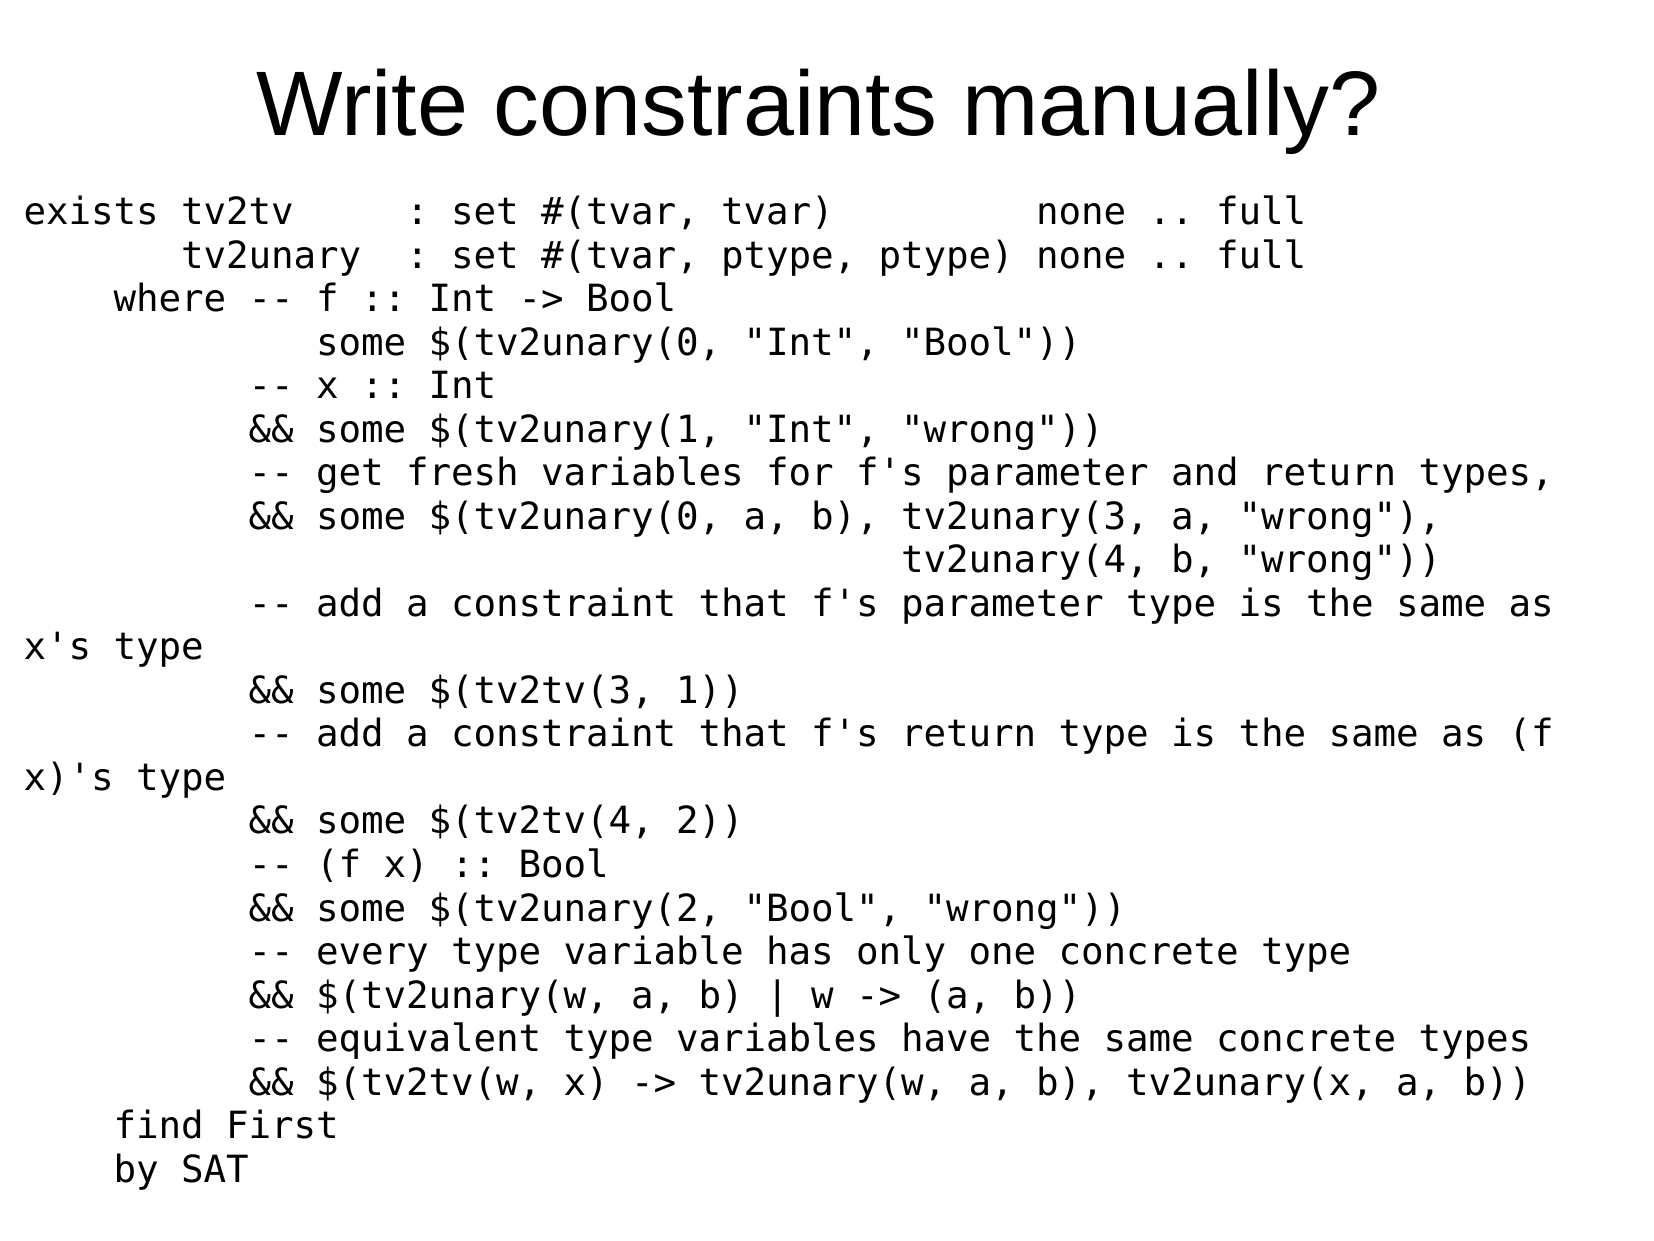

# Write constraints manually?
exists tv2tv : set #(tvar, tvar) none .. full
 tv2unary : set #(tvar, ptype, ptype) none .. full
 where -- f :: Int -> Bool
 some $(tv2unary(0, "Int", "Bool"))
 -- x :: Int
 && some $(tv2unary(1, "Int", "wrong"))
 -- get fresh variables for f's parameter and return types,
 && some $(tv2unary(0, a, b), tv2unary(3, a, "wrong"),
 tv2unary(4, b, "wrong"))
 -- add a constraint that f's parameter type is the same as x's type
 && some $(tv2tv(3, 1))
 -- add a constraint that f's return type is the same as (f x)'s type
 && some $(tv2tv(4, 2))
 -- (f x) :: Bool
 && some $(tv2unary(2, "Bool", "wrong"))
 -- every type variable has only one concrete type
 && $(tv2unary(w, a, b) | w -> (a, b))
 -- equivalent type variables have the same concrete types
 && $(tv2tv(w, x) -> tv2unary(w, a, b), tv2unary(x, a, b))
 find First
 by SAT